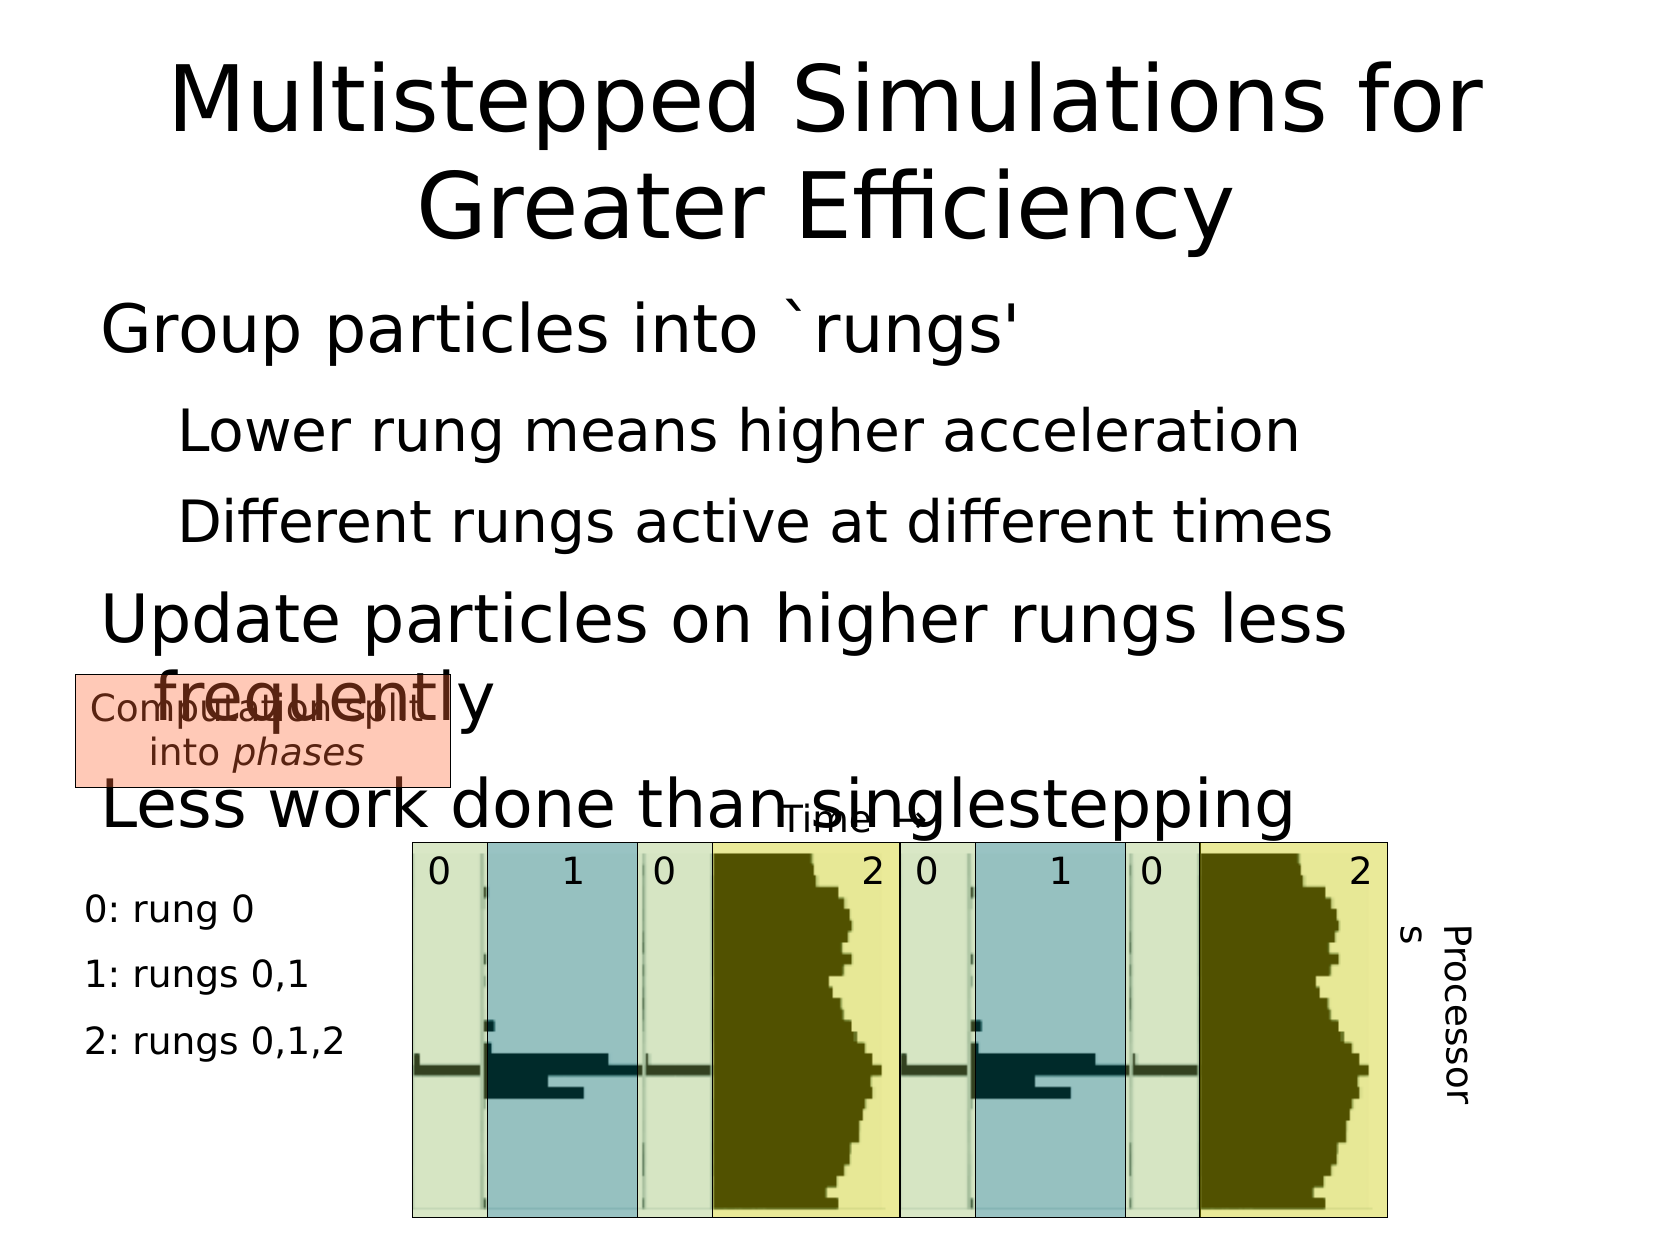

# Multistepped Simulations for Greater Efficiency
Group particles into `rungs'
Lower rung means higher acceleration
Different rungs active at different times
Update particles on higher rungs less frequently
Less work done than singlestepping
Computation split
into phases
Time →
2
2
2: rungs 0,1,2
1
1
1: rungs 0,1
0
0
0
0
0: rung 0
Processors